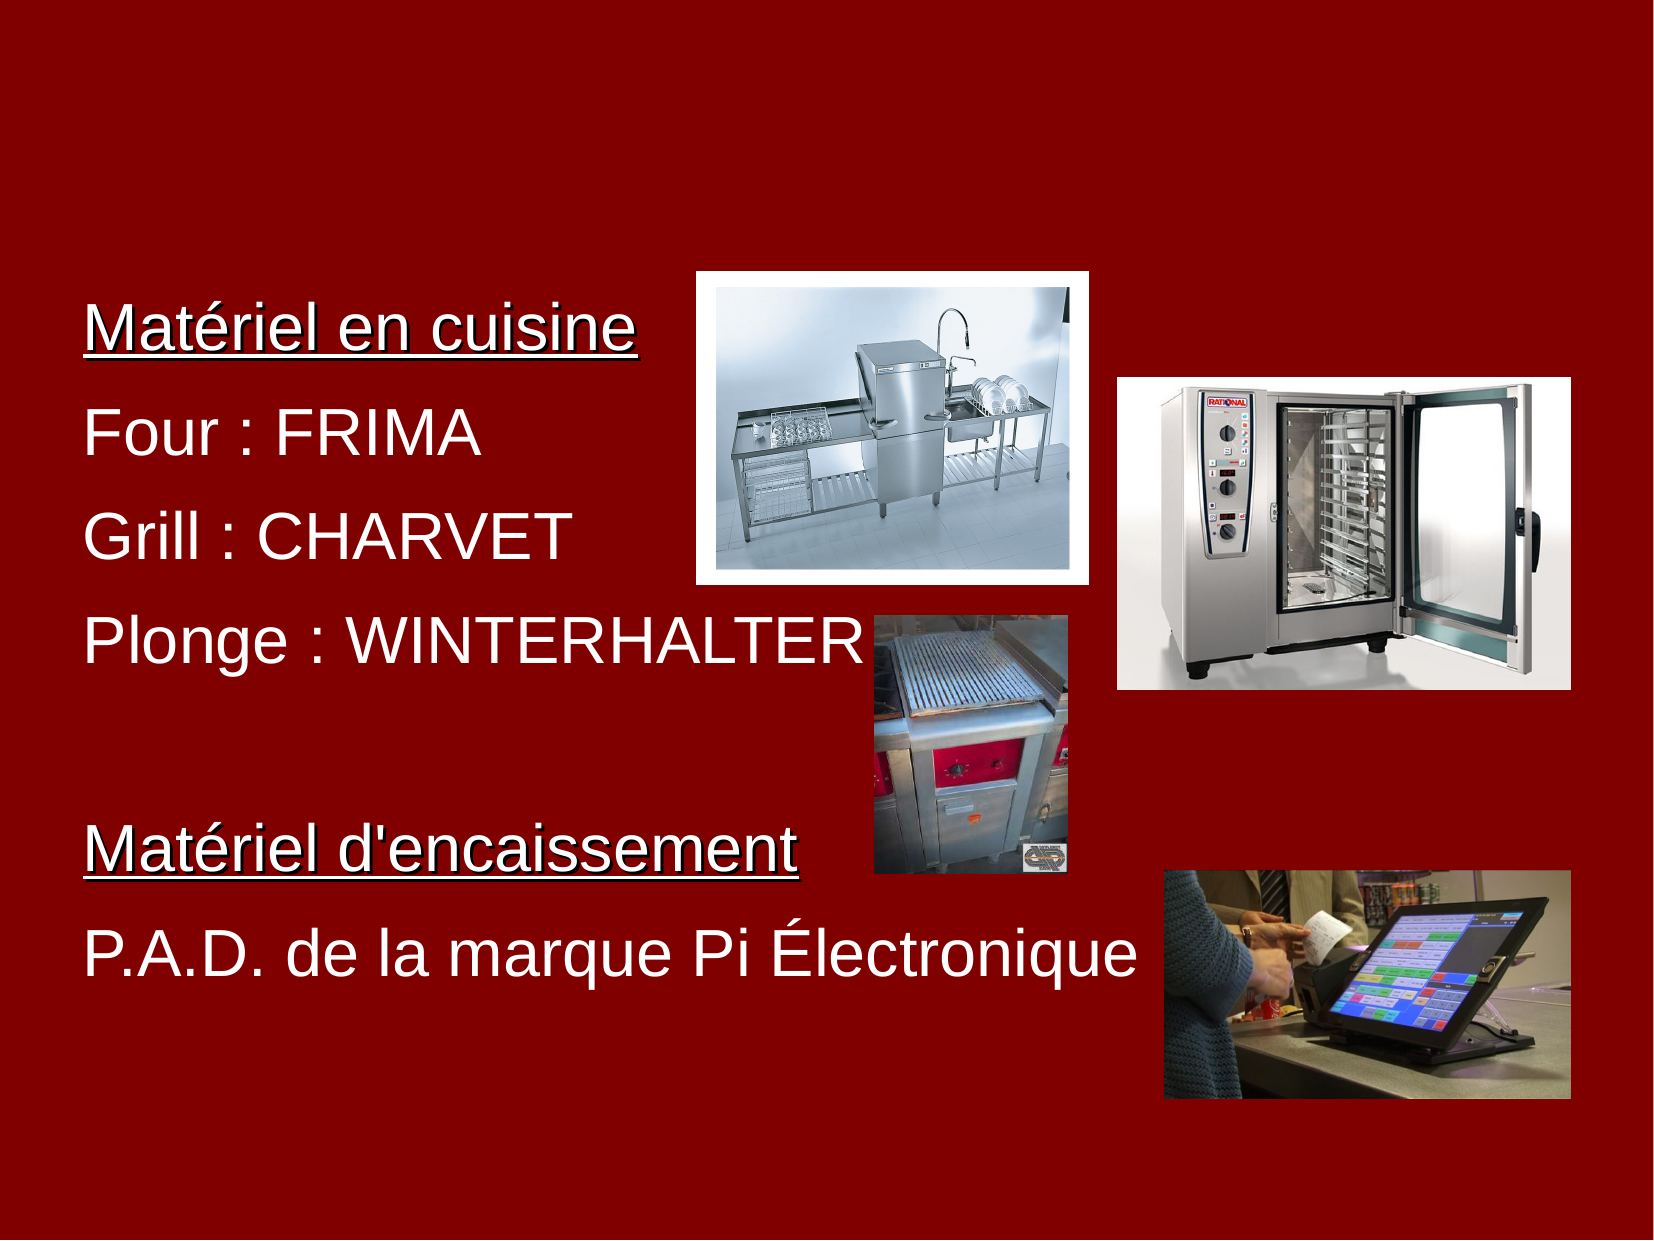

#
Matériel en cuisine
Four : FRIMA
Grill : CHARVET
Plonge : WINTERHALTER
Matériel d'encaissement
P.A.D. de la marque Pi Électronique